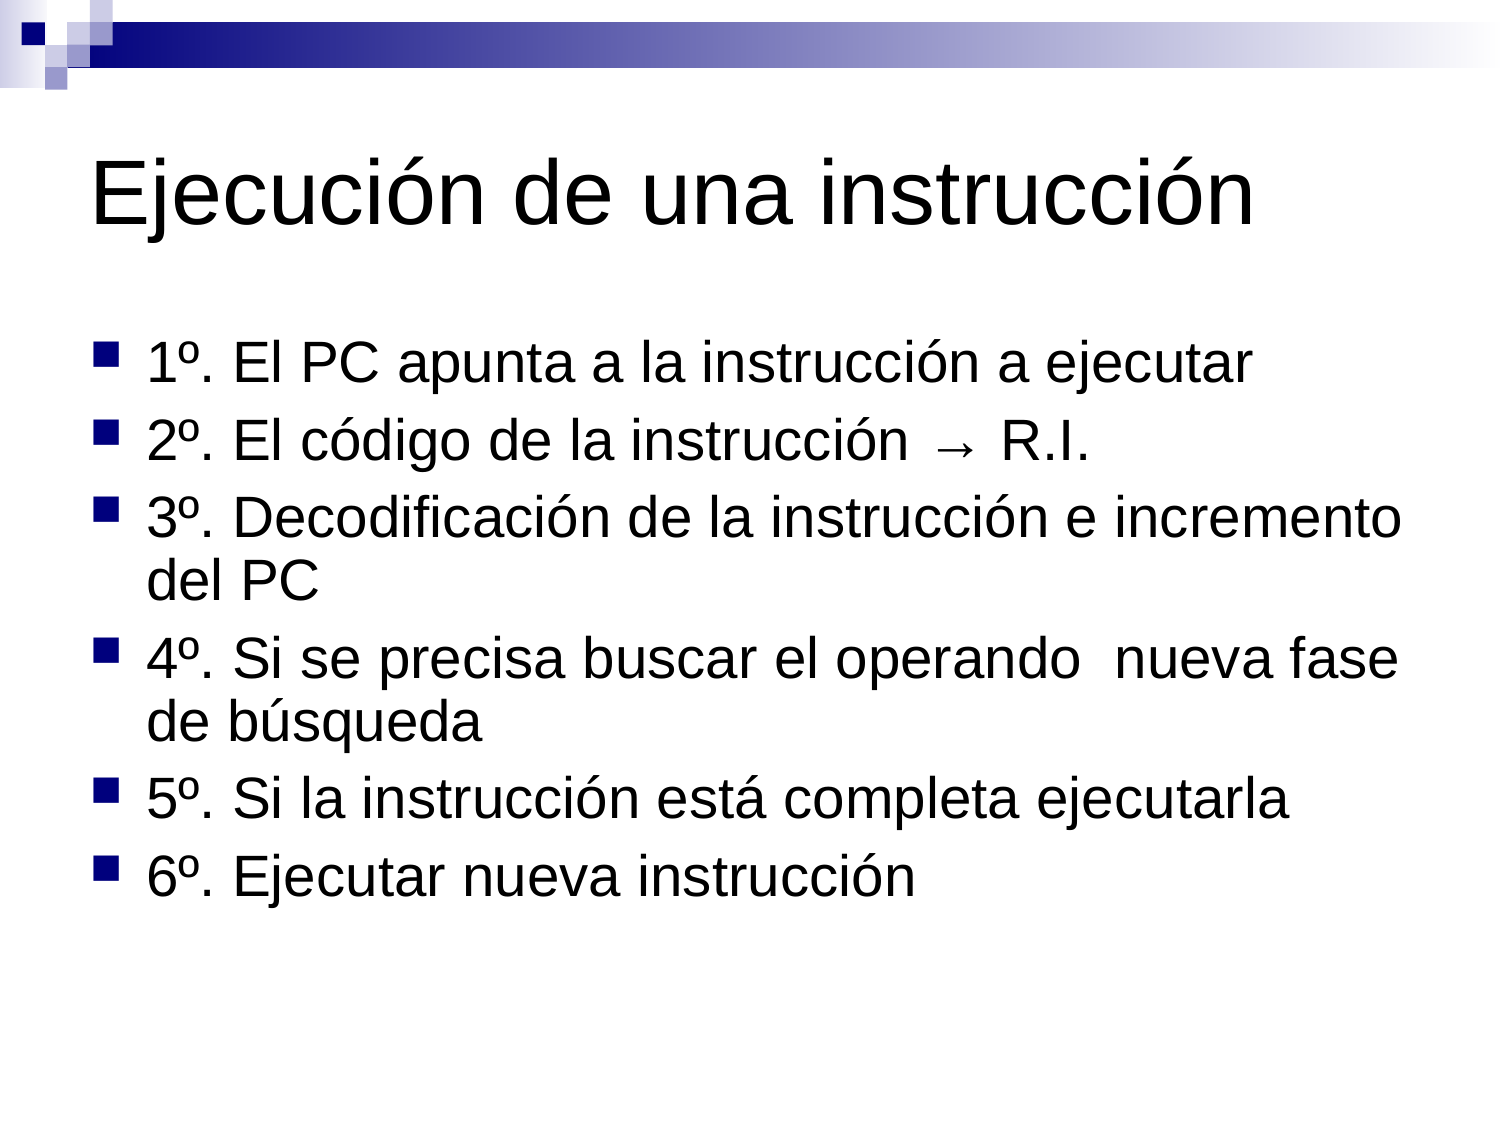

# Ejecución de una instrucción
1º. El PC apunta a la instrucción a ejecutar
2º. El código de la instrucción → R.I.
3º. Decodificación de la instrucción e incremento del PC
4º. Si se precisa buscar el operando nueva fase de búsqueda
5º. Si la instrucción está completa ejecutarla
6º. Ejecutar nueva instrucción